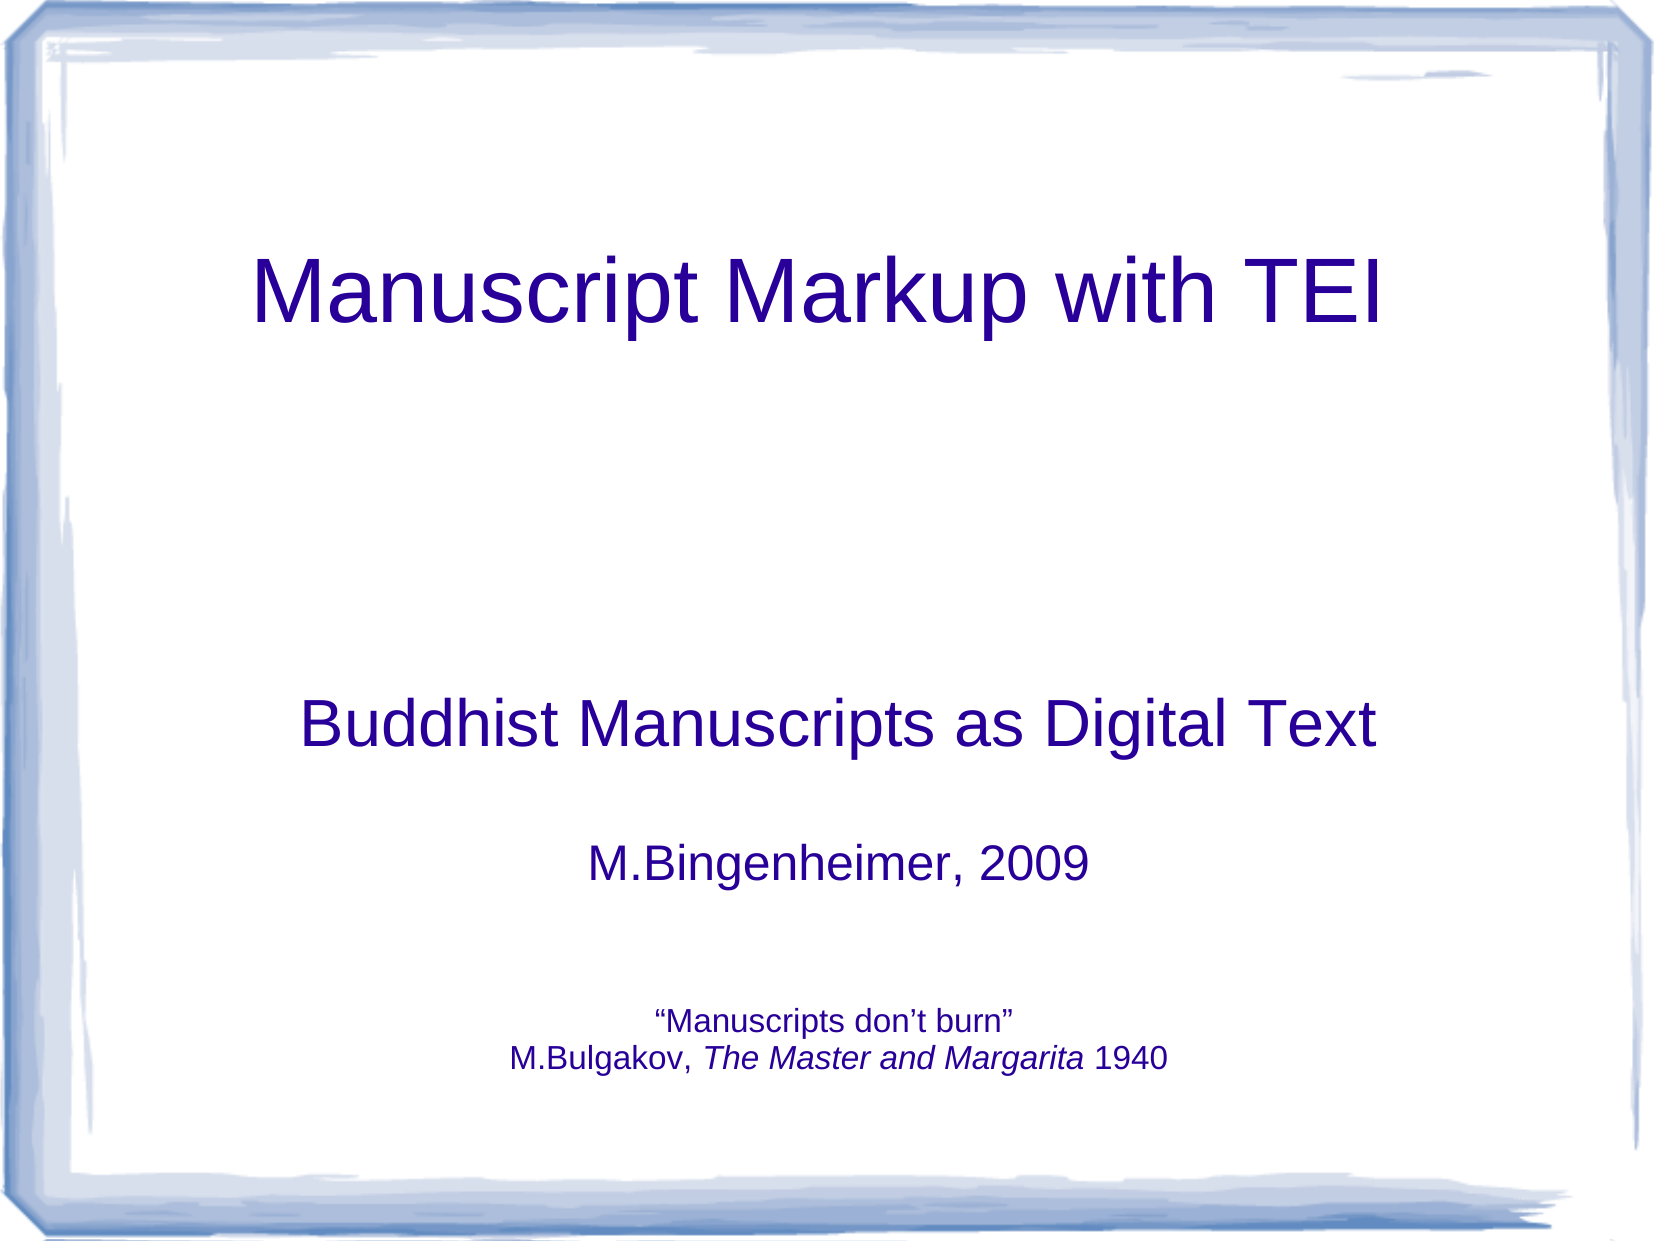

# Manuscript Markup with TEI
Buddhist Manuscripts as Digital Text
M.Bingenheimer, 2009
“Manuscripts don’t burn”
M.Bulgakov, The Master and Margarita 1940